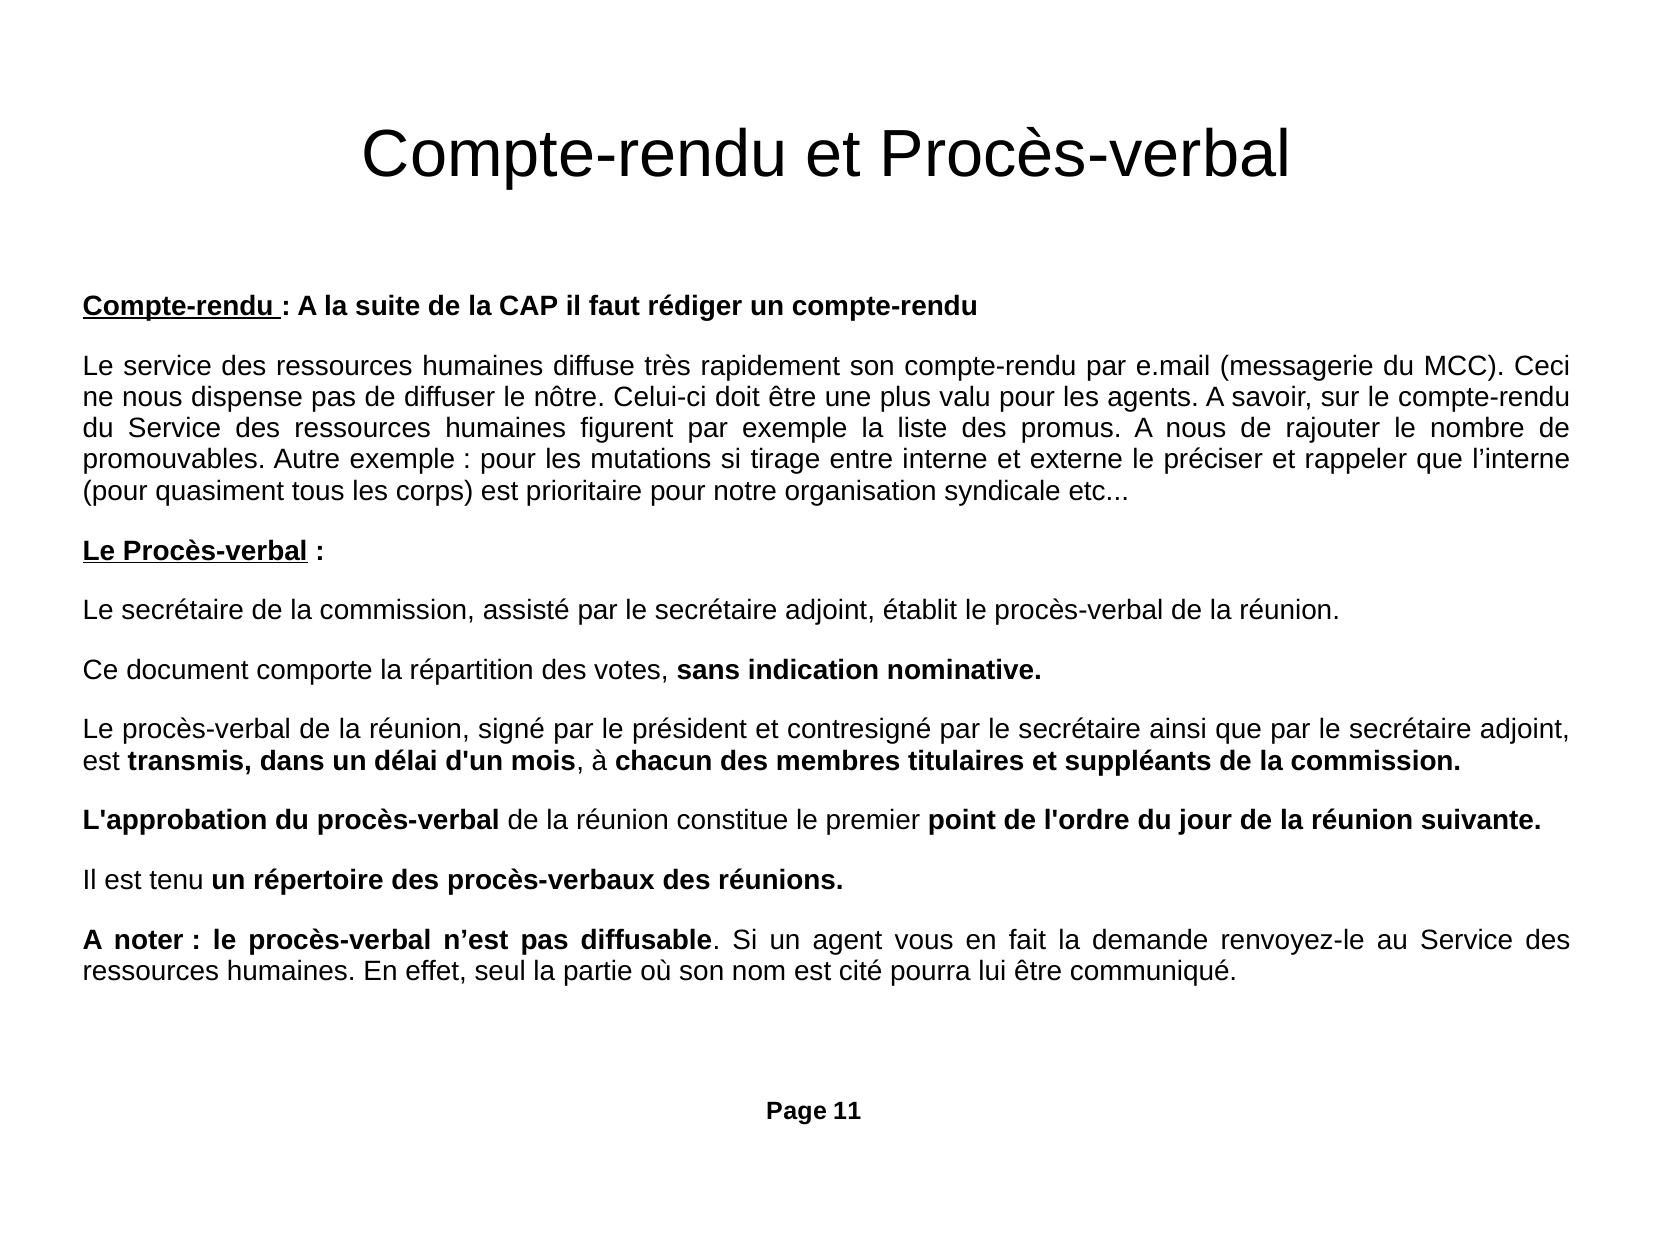

# Compte-rendu et Procès-verbal
Compte-rendu : A la suite de la CAP il faut rédiger un compte-rendu
Le service des ressources humaines diffuse très rapidement son compte-rendu par e.mail (messagerie du MCC). Ceci ne nous dispense pas de diffuser le nôtre. Celui-ci doit être une plus valu pour les agents. A savoir, sur le compte-rendu du Service des ressources humaines figurent par exemple la liste des promus. A nous de rajouter le nombre de promouvables. Autre exemple : pour les mutations si tirage entre interne et externe le préciser et rappeler que l’interne (pour quasiment tous les corps) est prioritaire pour notre organisation syndicale etc...
Le Procès-verbal :
Le secrétaire de la commission, assisté par le secrétaire adjoint, établit le procès-verbal de la réunion.
Ce document comporte la répartition des votes, sans indication nominative.
Le procès-verbal de la réunion, signé par le président et contresigné par le secrétaire ainsi que par le secrétaire adjoint, est transmis, dans un délai d'un mois, à chacun des membres titulaires et suppléants de la commission.
L'approbation du procès-verbal de la réunion constitue le premier point de l'ordre du jour de la réunion suivante.
Il est tenu un répertoire des procès-verbaux des réunions.
A noter : le procès-verbal n’est pas diffusable. Si un agent vous en fait la demande renvoyez-le au Service des ressources humaines. En effet, seul la partie où son nom est cité pourra lui être communiqué.